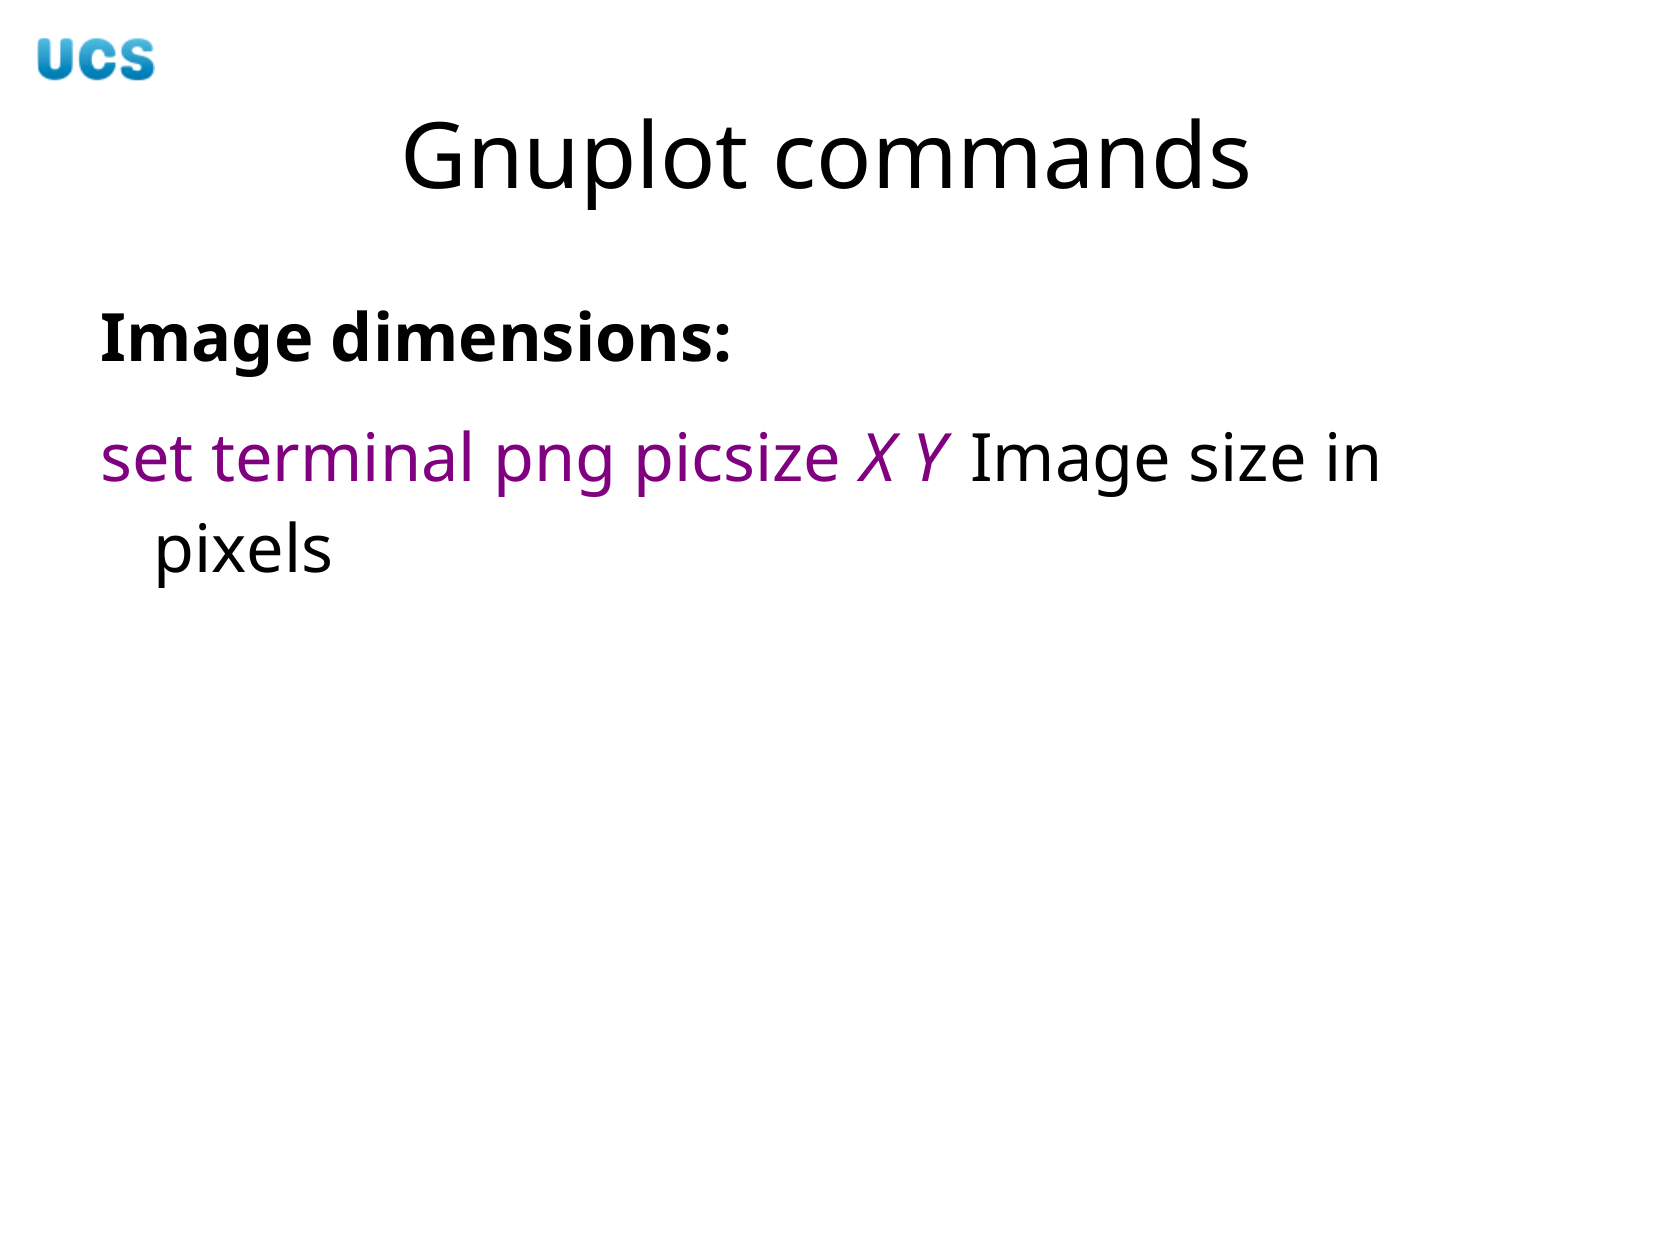

# Gnuplot commands
Image dimensions:
set terminal png picsize X Y	Image size in pixels